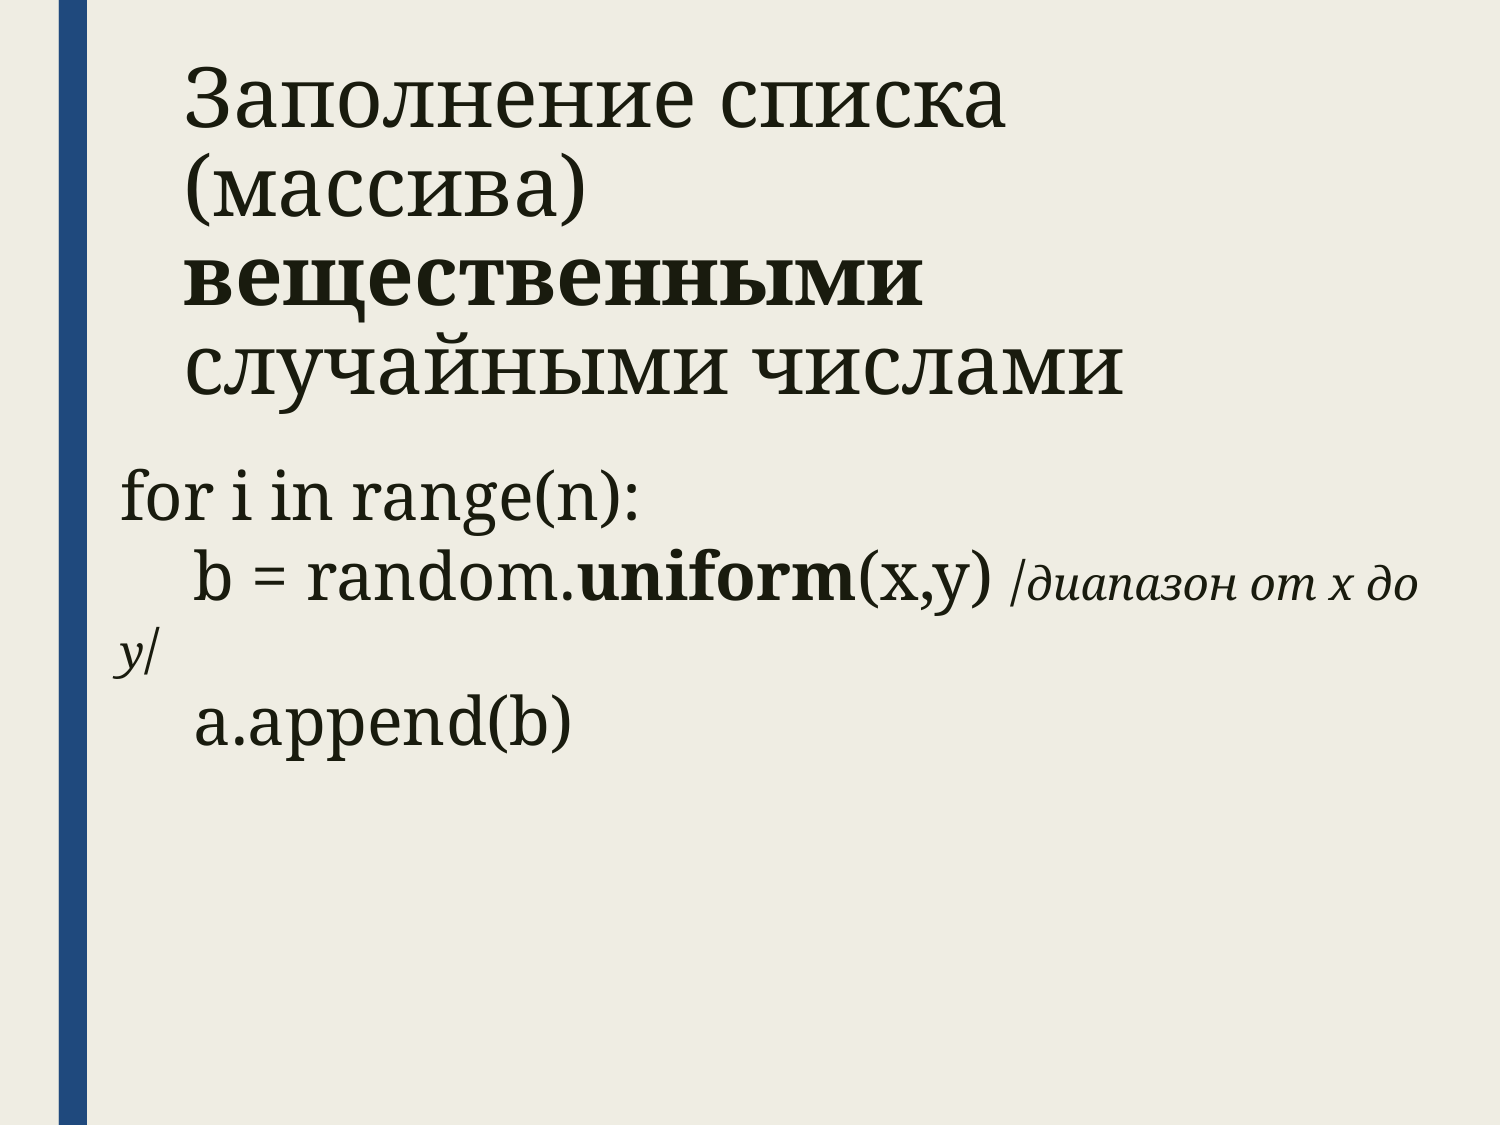

Заполнение списка (массива) вещественными случайными числами
for i in range(n):
	b = random.uniform(x,y) /диапазон от x до y/
	a.append(b)